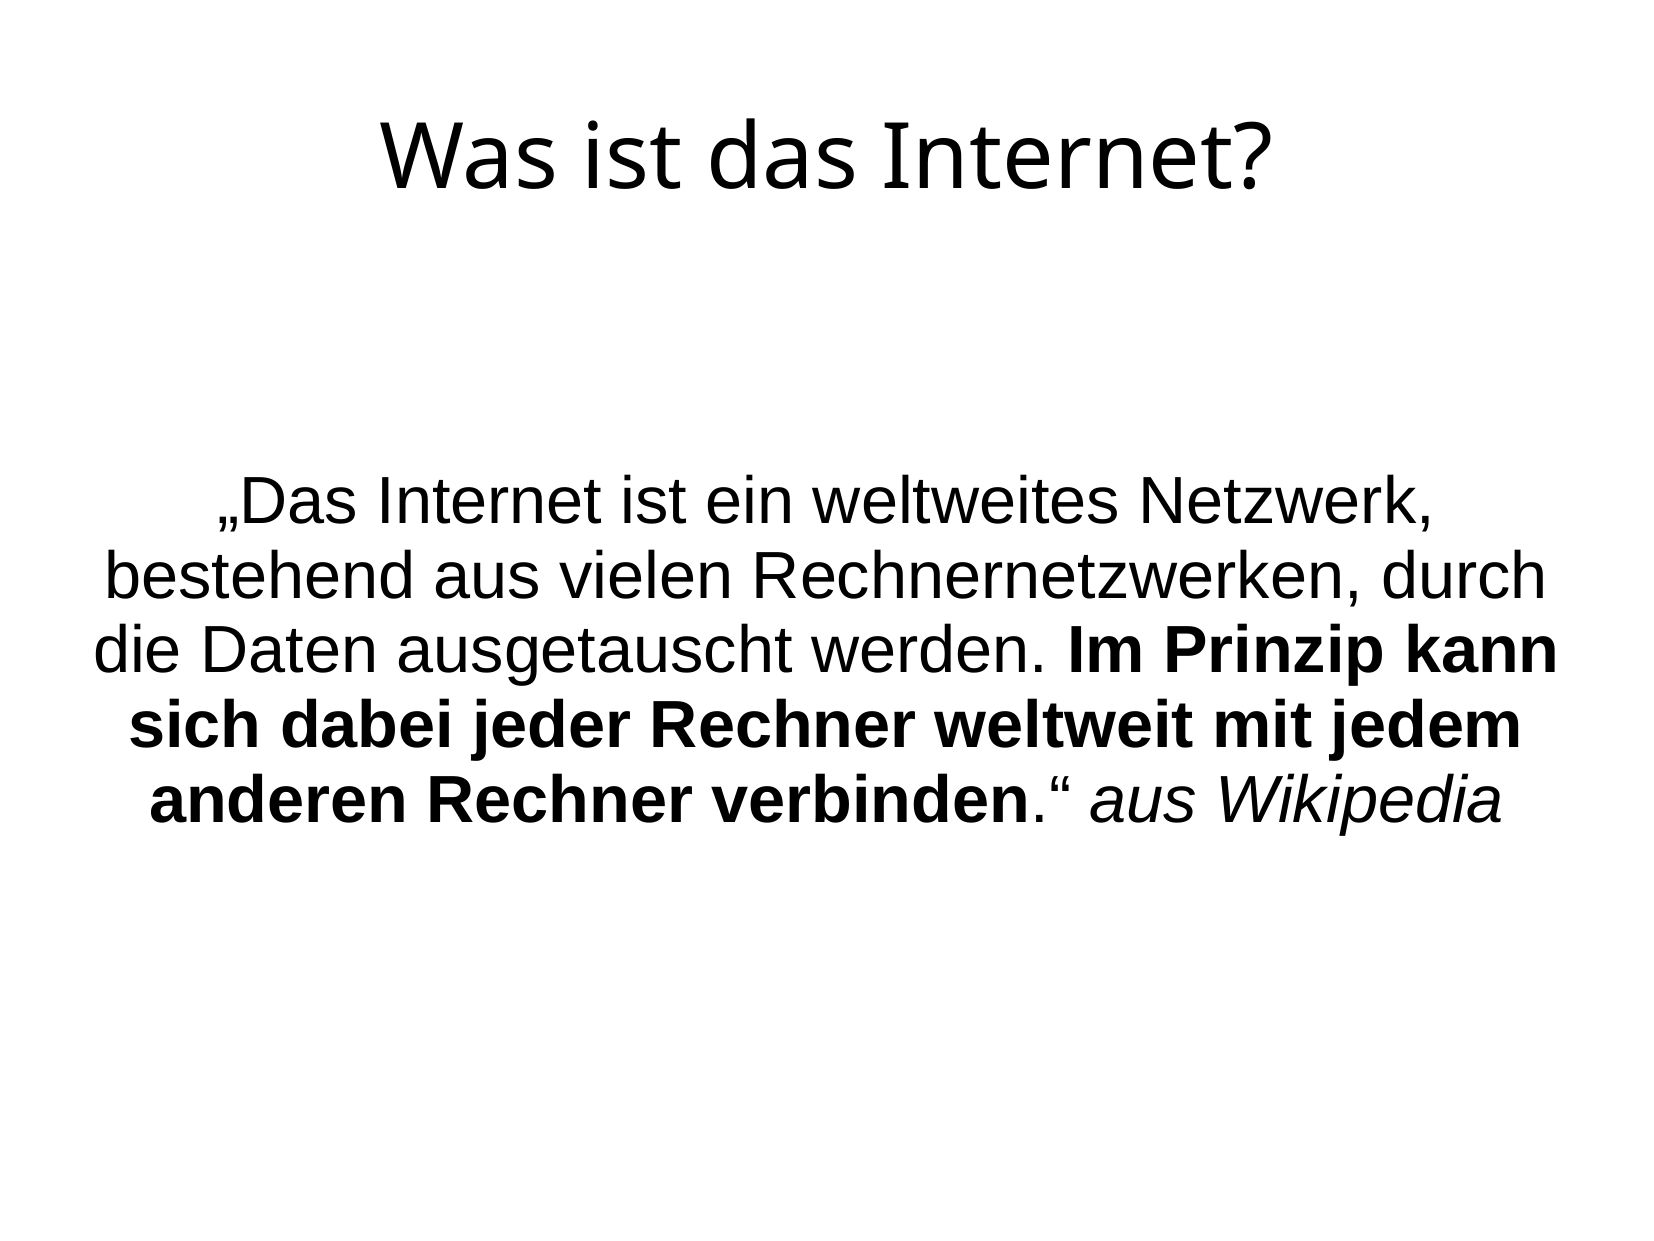

# Was ist das Internet?
„Das Internet ist ein weltweites Netzwerk, bestehend aus vielen Rechnernetzwerken, durch die Daten ausgetauscht werden. Im Prinzip kann sich dabei jeder Rechner weltweit mit jedem anderen Rechner verbinden.“ aus Wikipedia